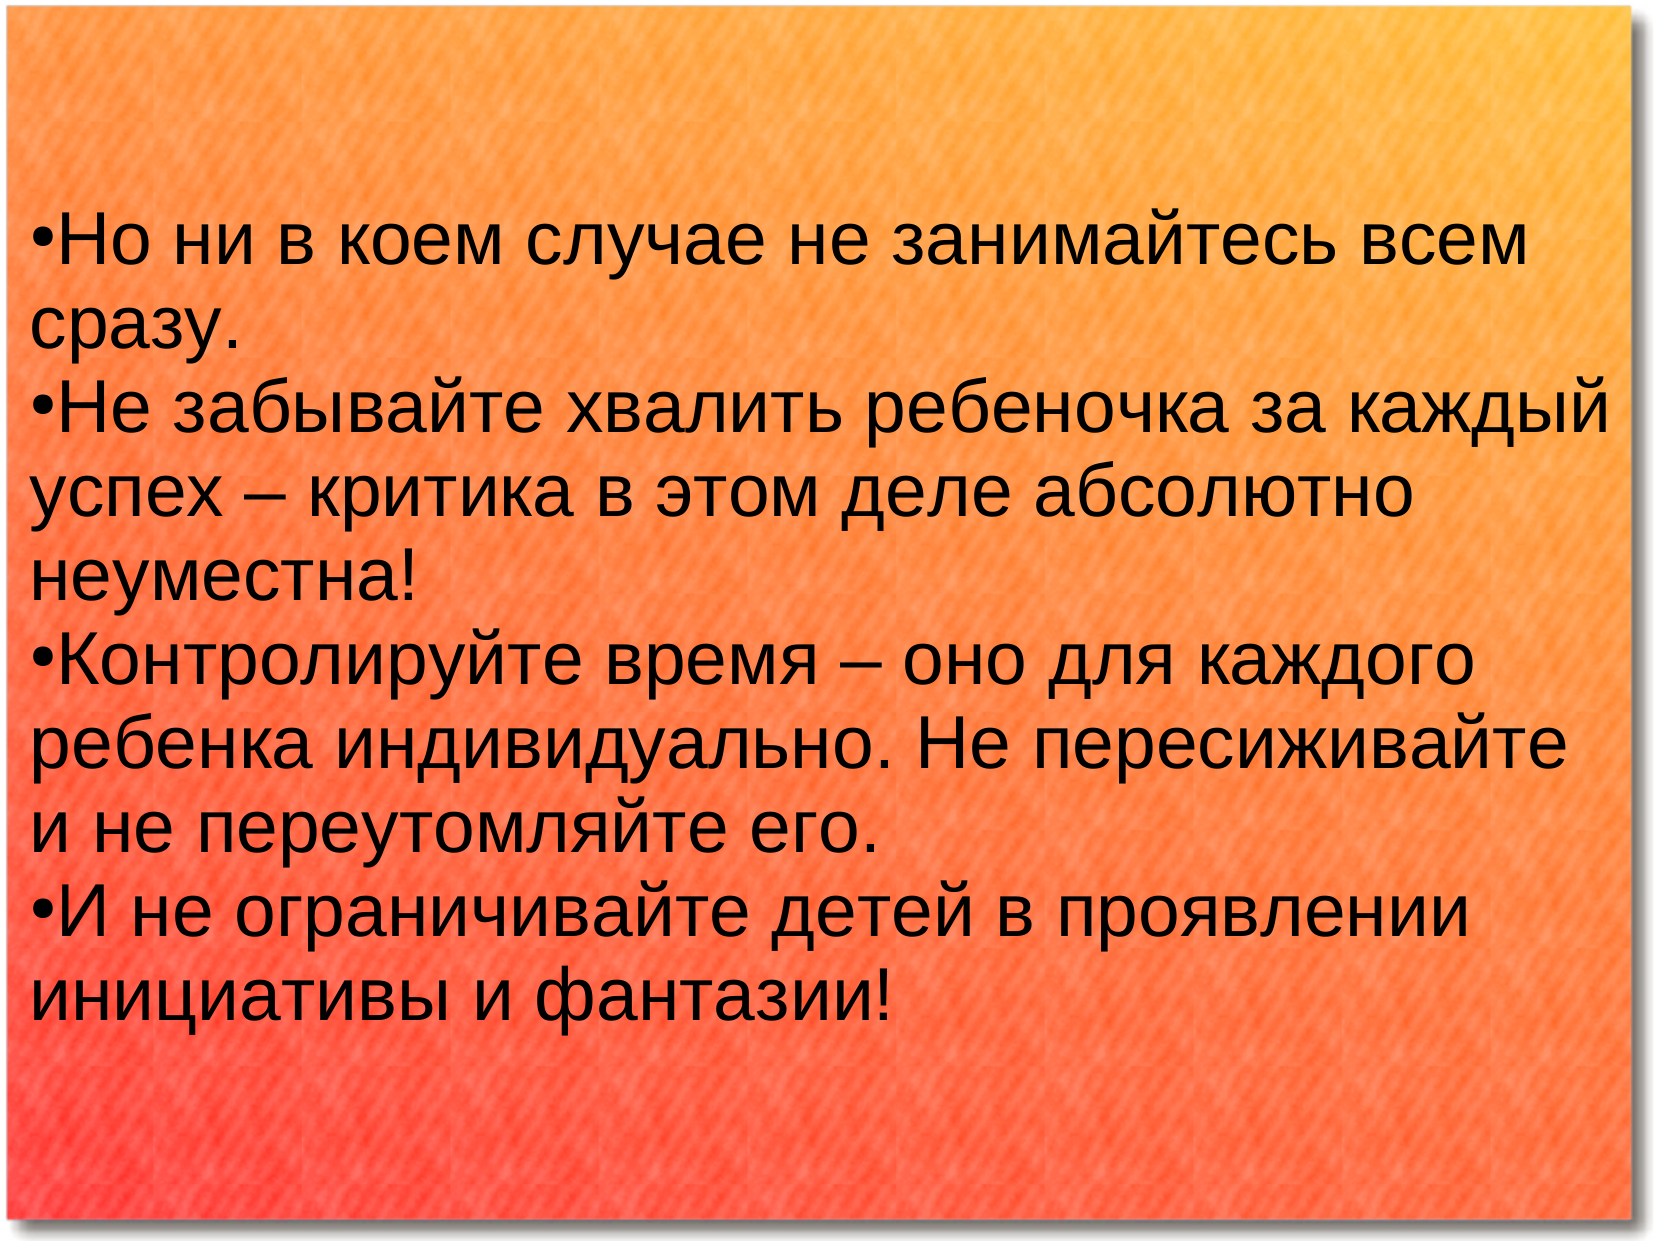

# Но ни в коем случае не занимайтесь всем сразу.
Не забывайте хвалить ребеночка за каждый успех – критика в этом деле абсолютно неуместна!
Контролируйте время – оно для каждого ребенка индивидуально. Не пересиживайте и не переутомляйте его.
И не ограничивайте детей в проявлении инициативы и фантазии!